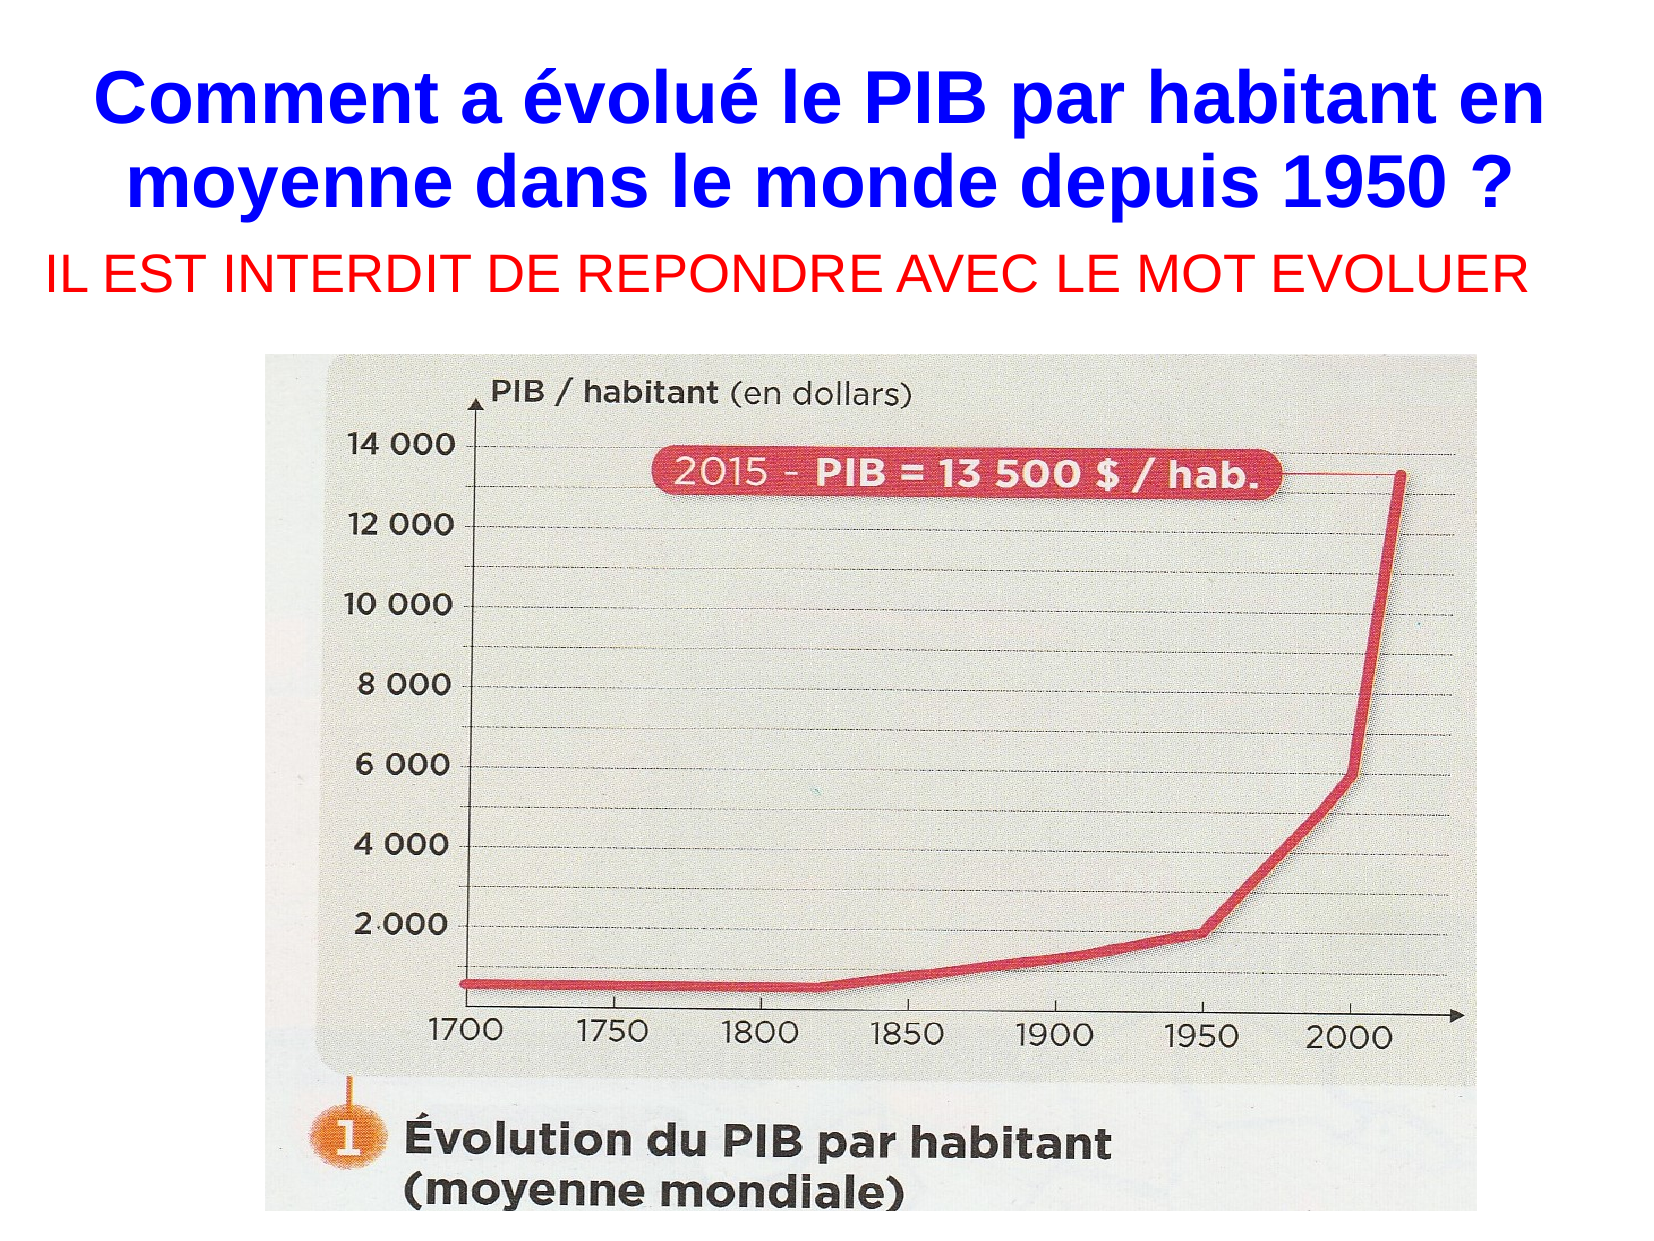

# Comment a évolué le PIB par habitant en moyenne dans le monde depuis 1950 ?
IL EST INTERDIT DE REPONDRE AVEC LE MOT EVOLUER